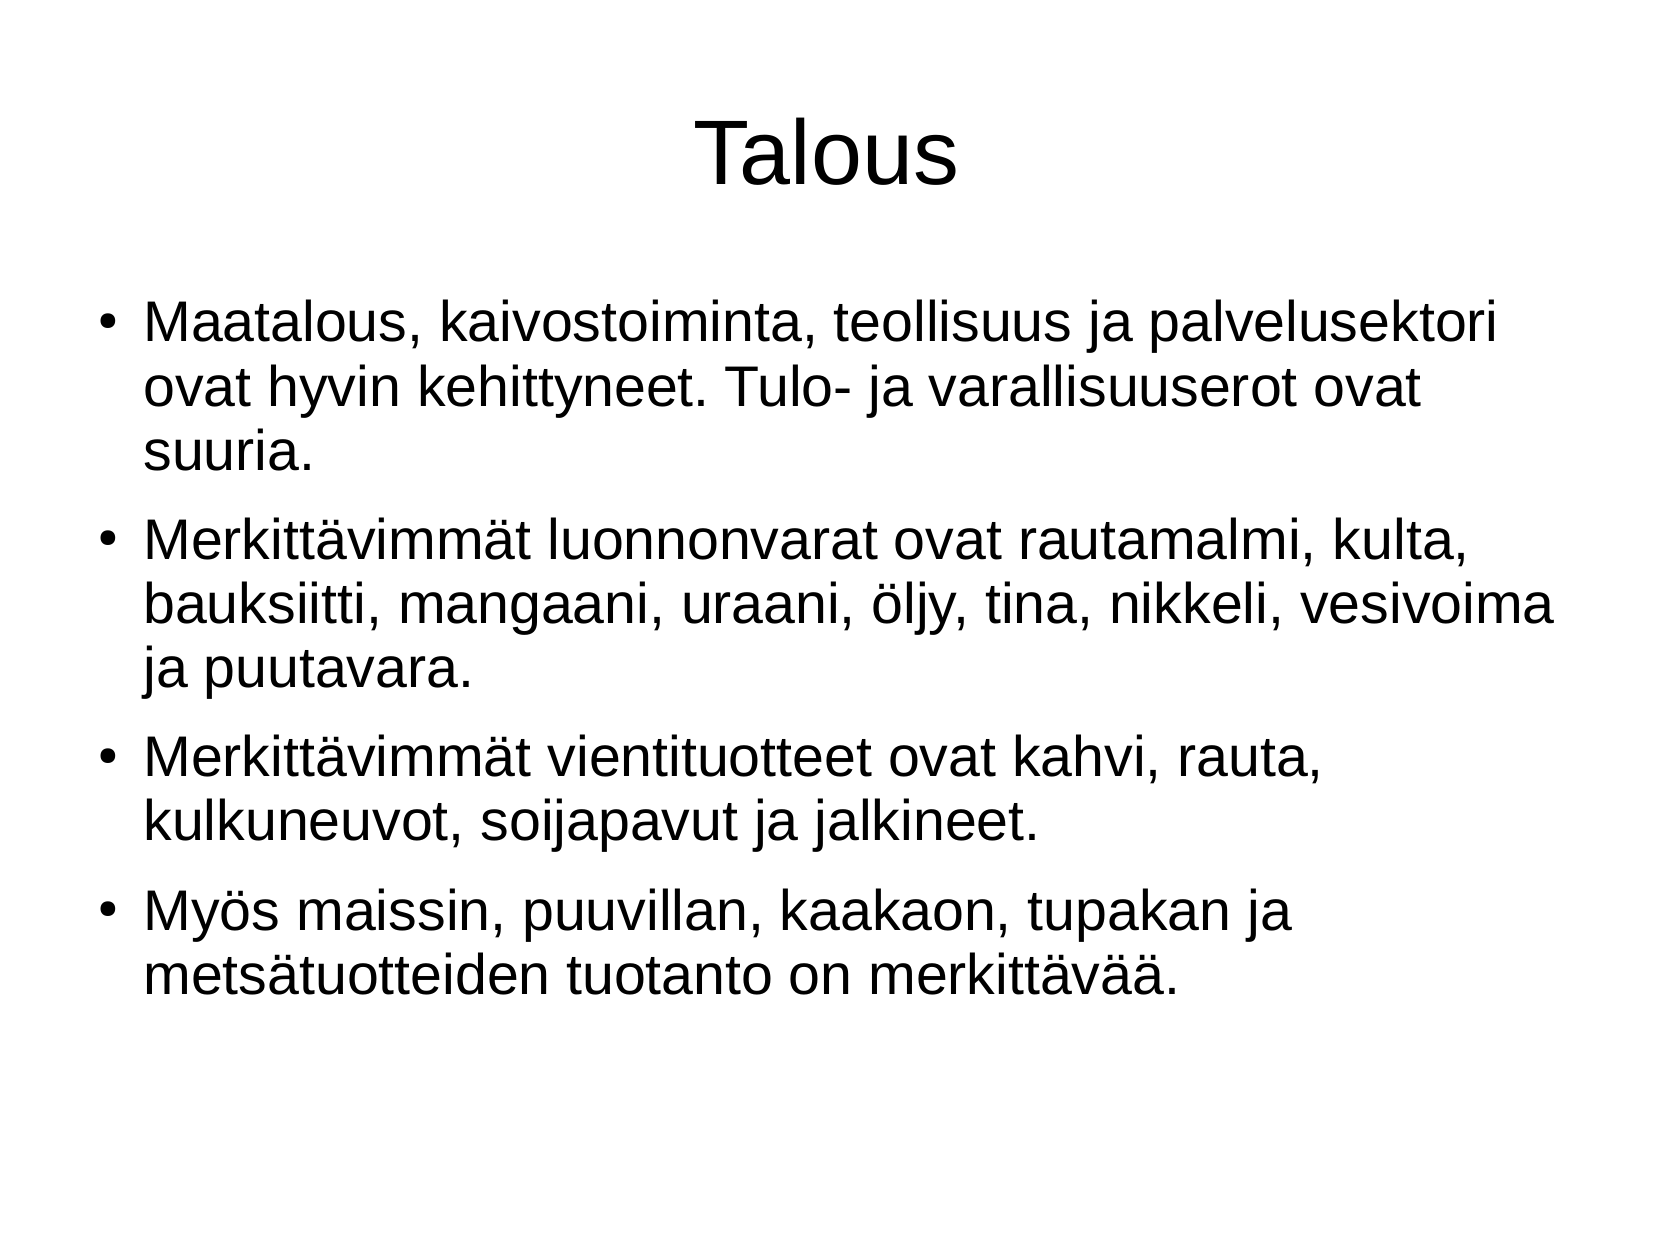

# Talous
Maatalous, kaivostoiminta, teollisuus ja palvelusektori ovat hyvin kehittyneet. Tulo- ja varallisuuserot ovat suuria.
Merkittävimmät luonnonvarat ovat rautamalmi, kulta, bauksiitti, mangaani, uraani, öljy, tina, nikkeli, vesivoima ja puutavara.
Merkittävimmät vientituotteet ovat kahvi, rauta, kulkuneuvot, soijapavut ja jalkineet.
Myös maissin, puuvillan, kaakaon, tupakan ja metsätuotteiden tuotanto on merkittävää.